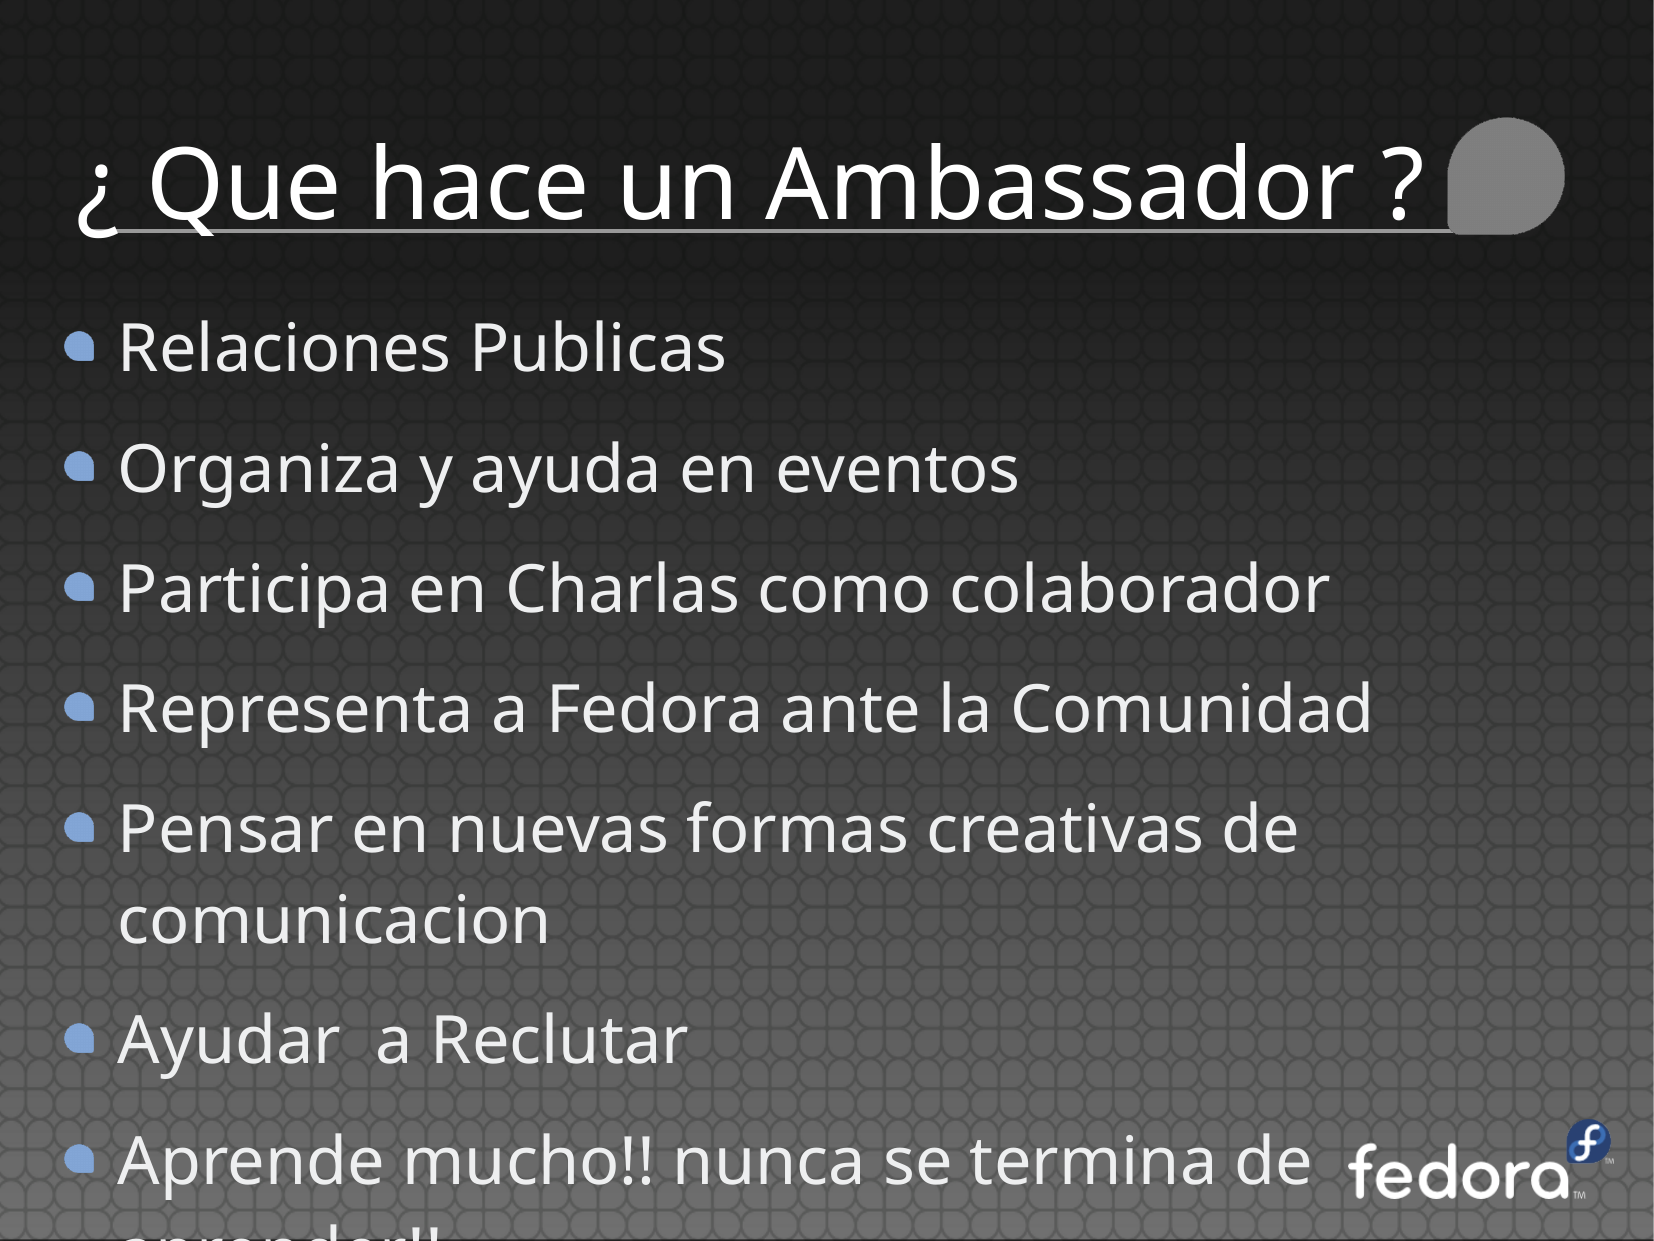

# ¿ Que hace un Ambassador ?
Relaciones Publicas
Organiza y ayuda en eventos
Participa en Charlas como colaborador
Representa a Fedora ante la Comunidad
Pensar en nuevas formas creativas de comunicacion
Ayudar a Reclutar
Aprende mucho!! nunca se termina de aprender!!